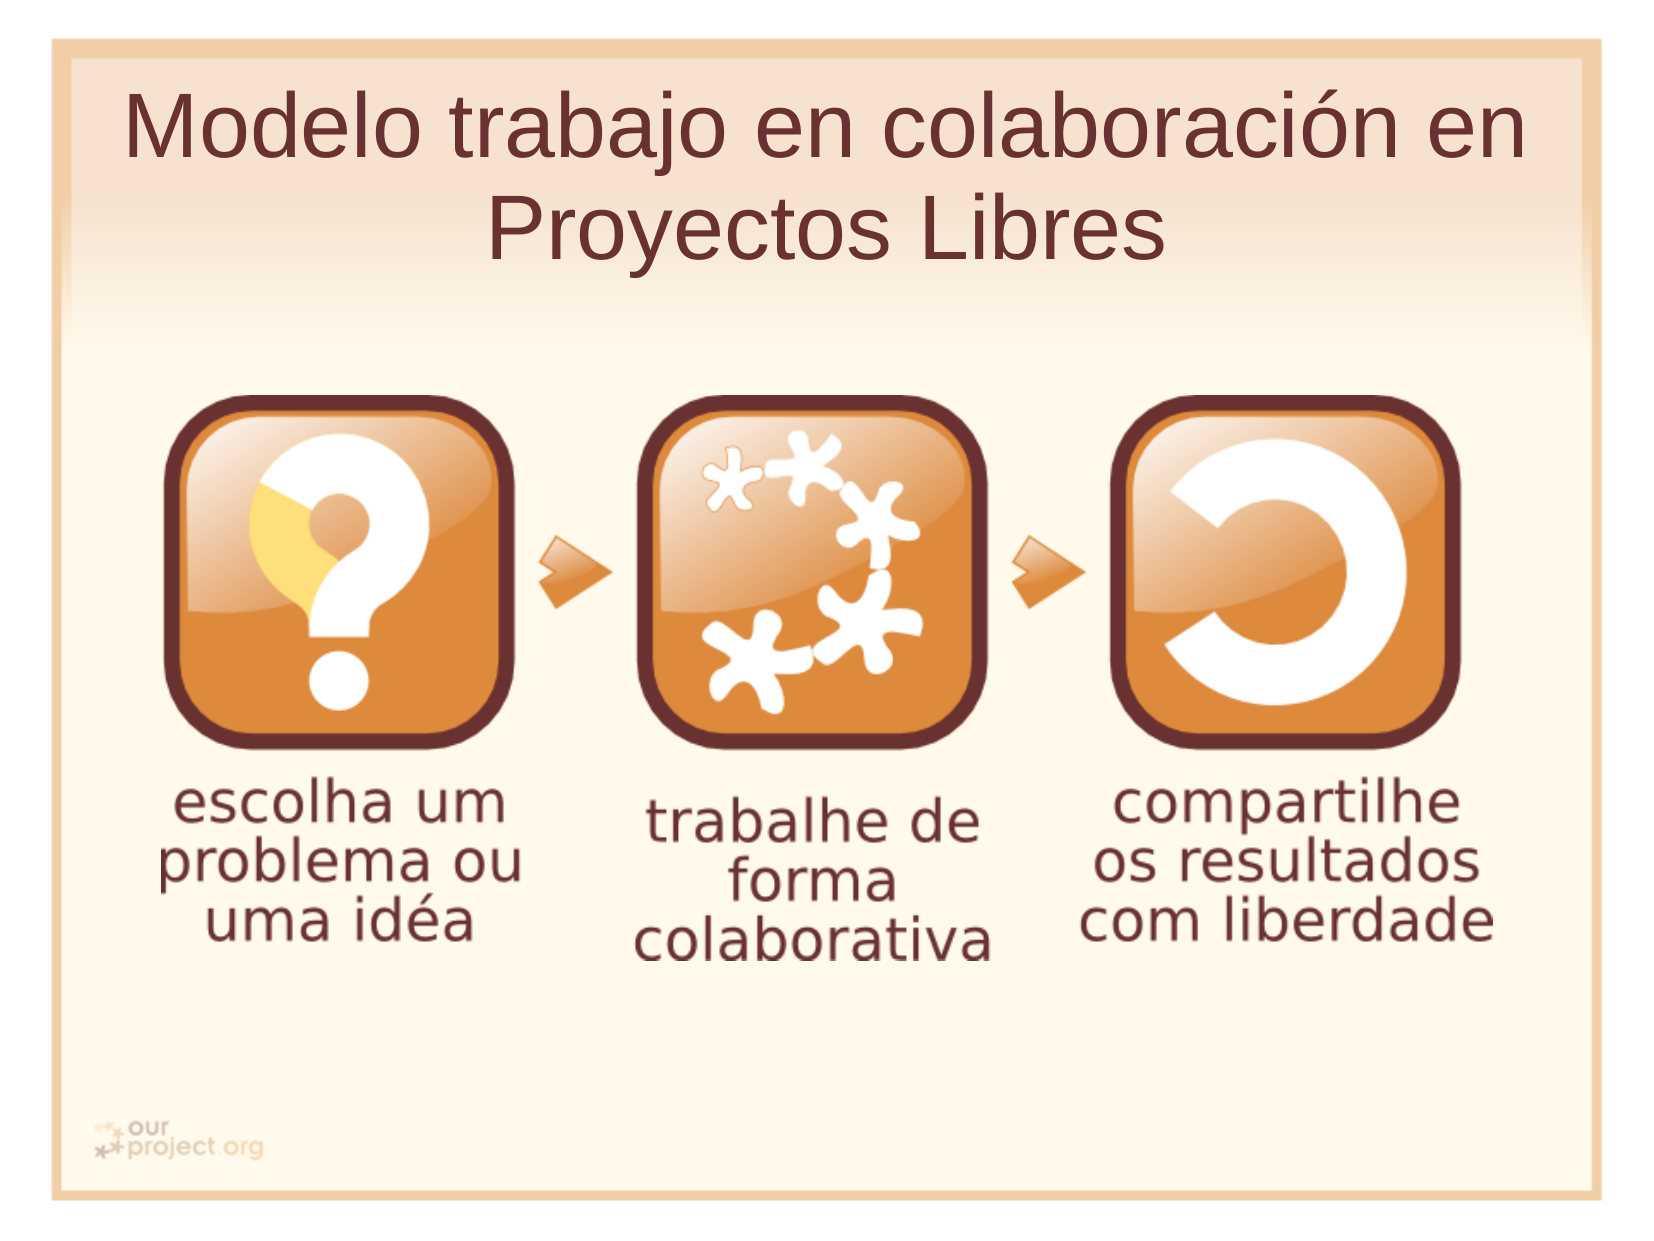

# Modelo trabajo en colaboración en Proyectos Libres